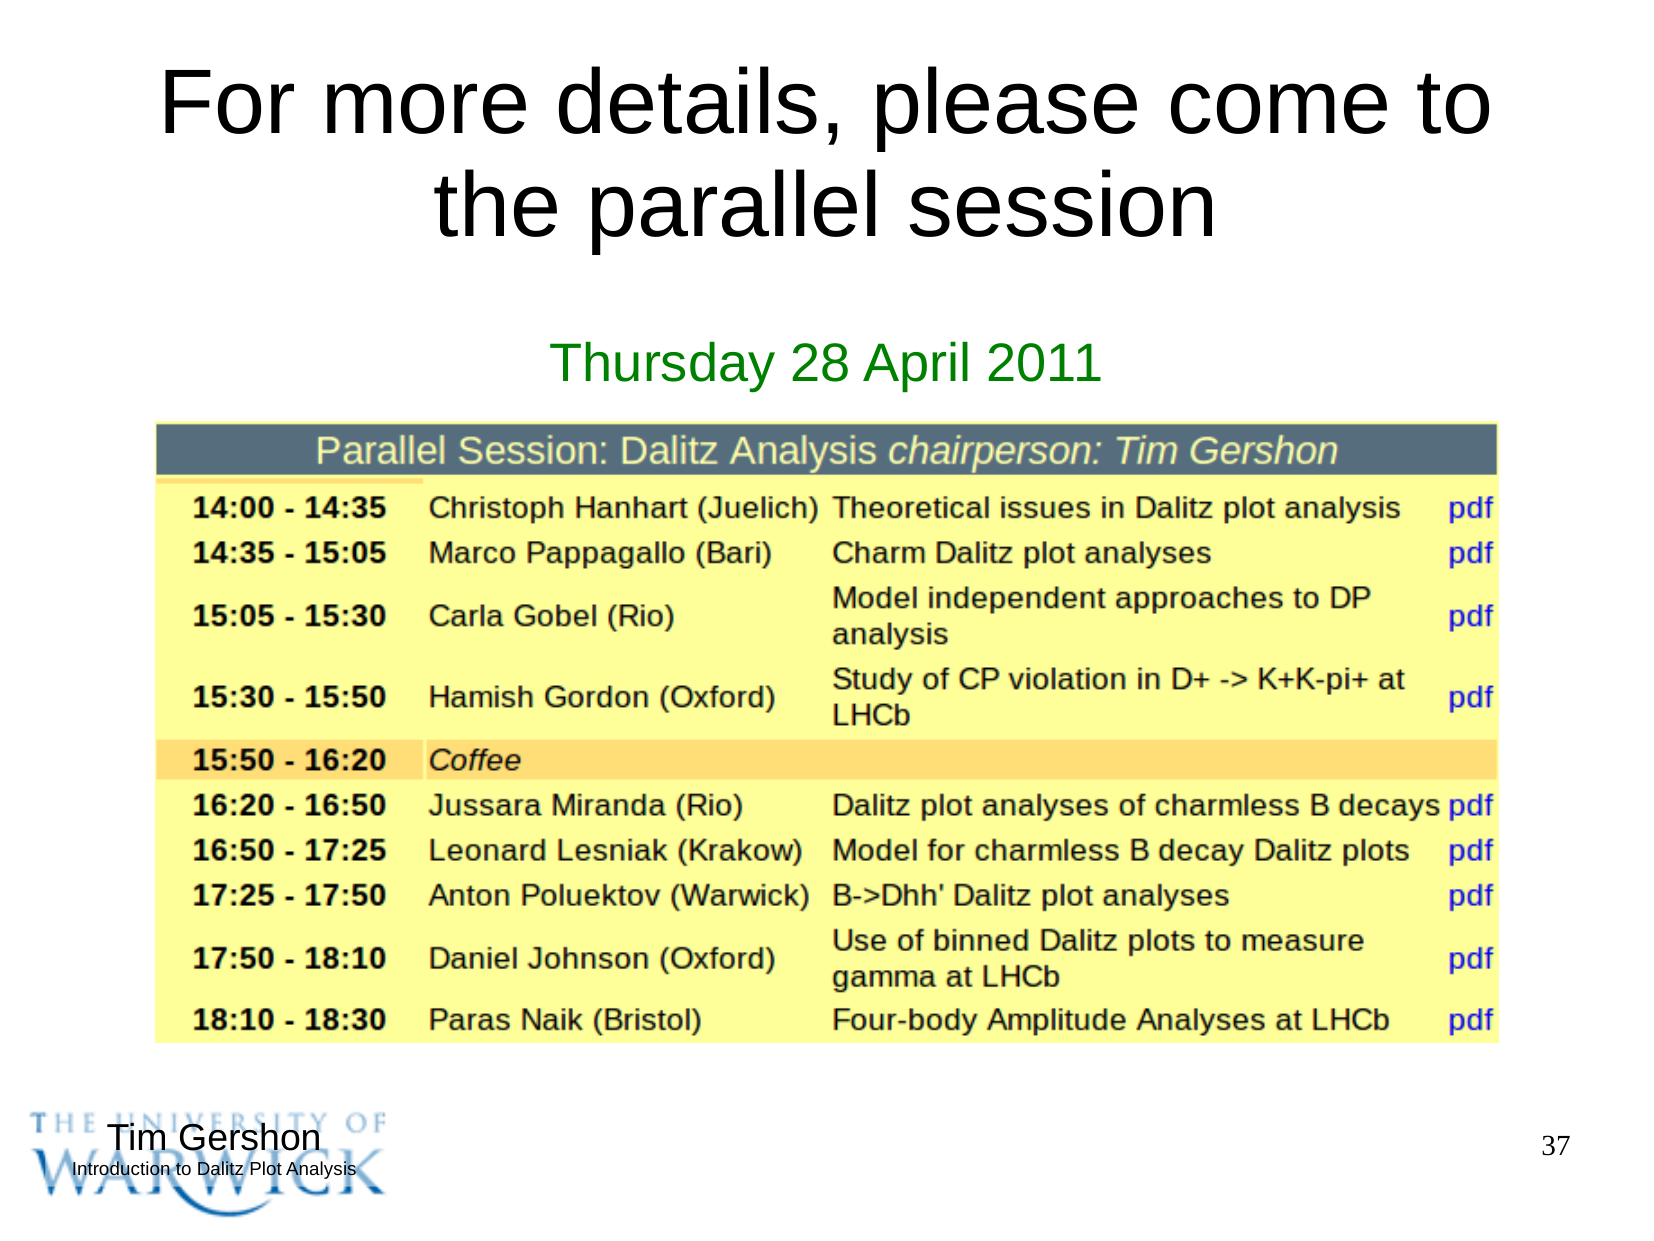

# For more details, please come to the parallel session
Thursday 28 April 2011
Tim Gershon
Introduction to Dalitz Plot Analysis
37